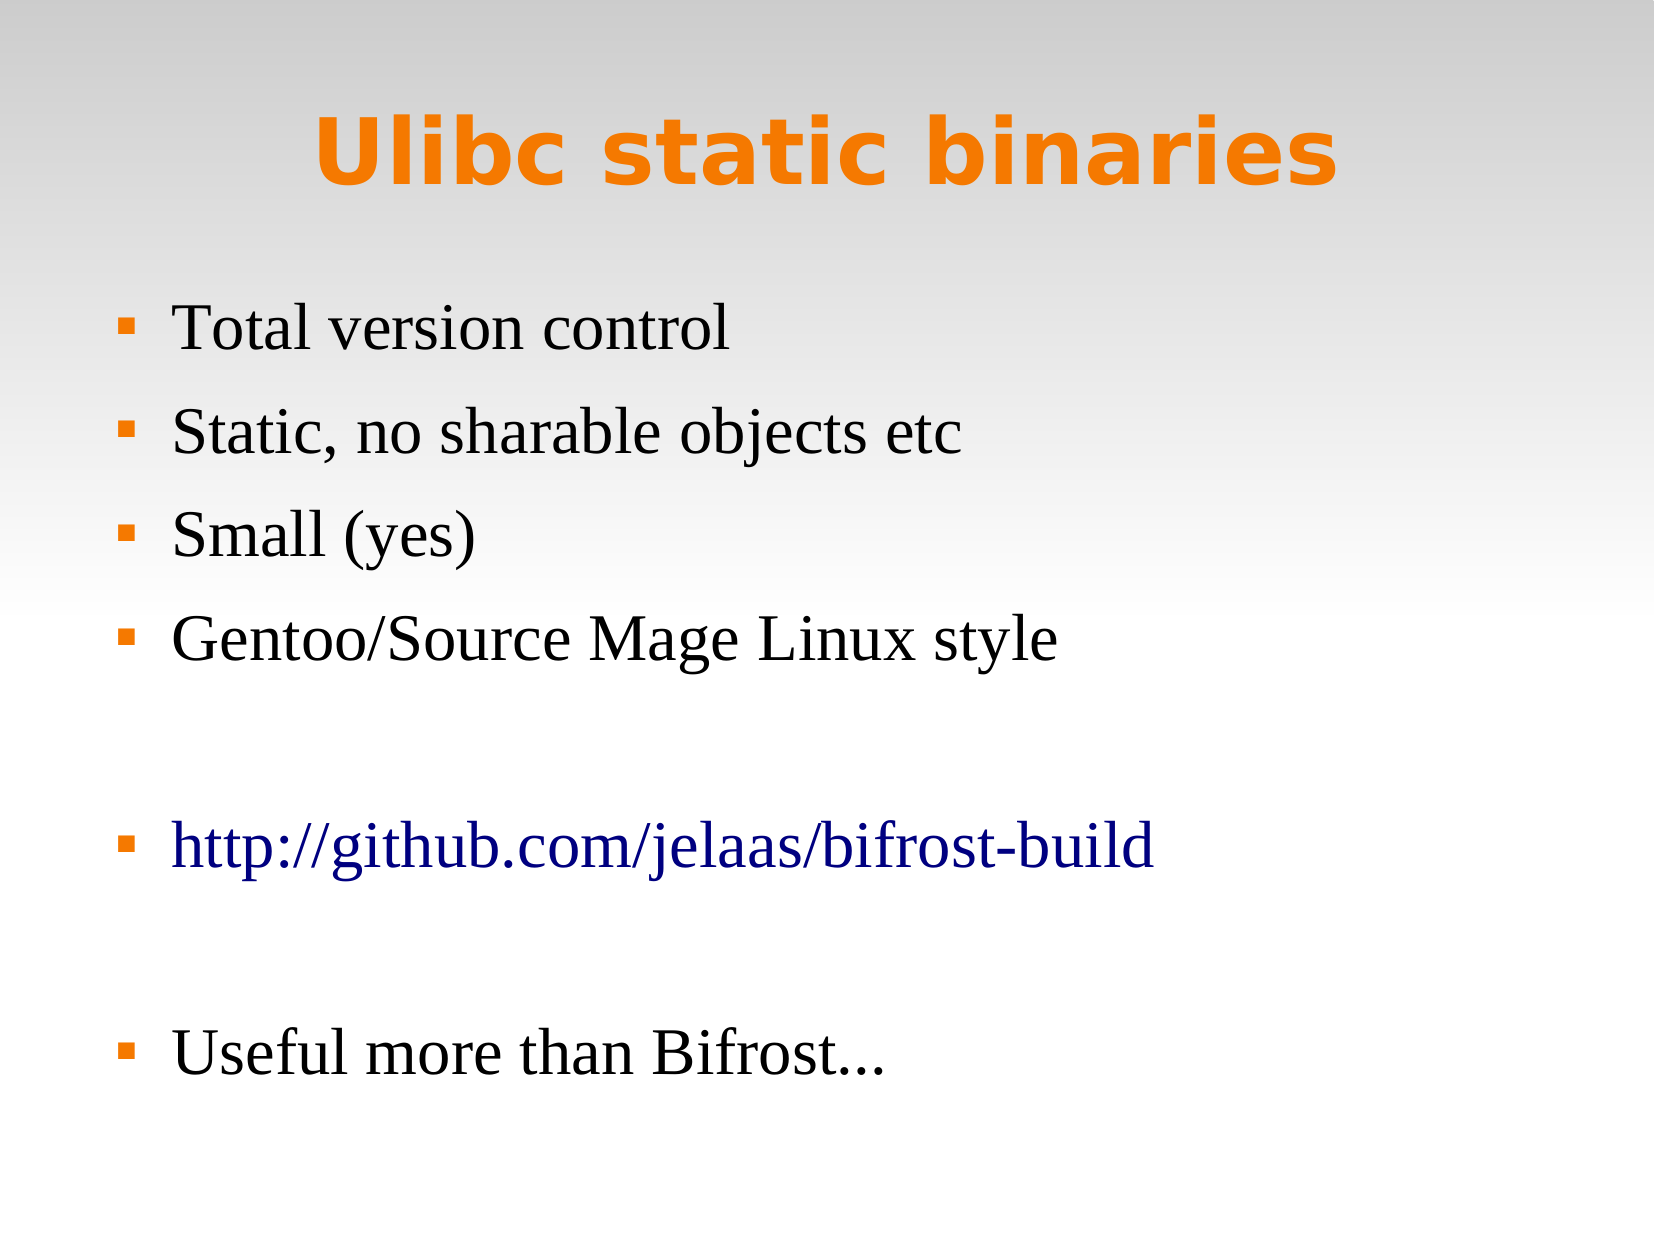

# Ulibc static binaries
Total version control
Static, no sharable objects etc
Small (yes)
Gentoo/Source Mage Linux style
http://github.com/jelaas/bifrost-build
Useful more than Bifrost...